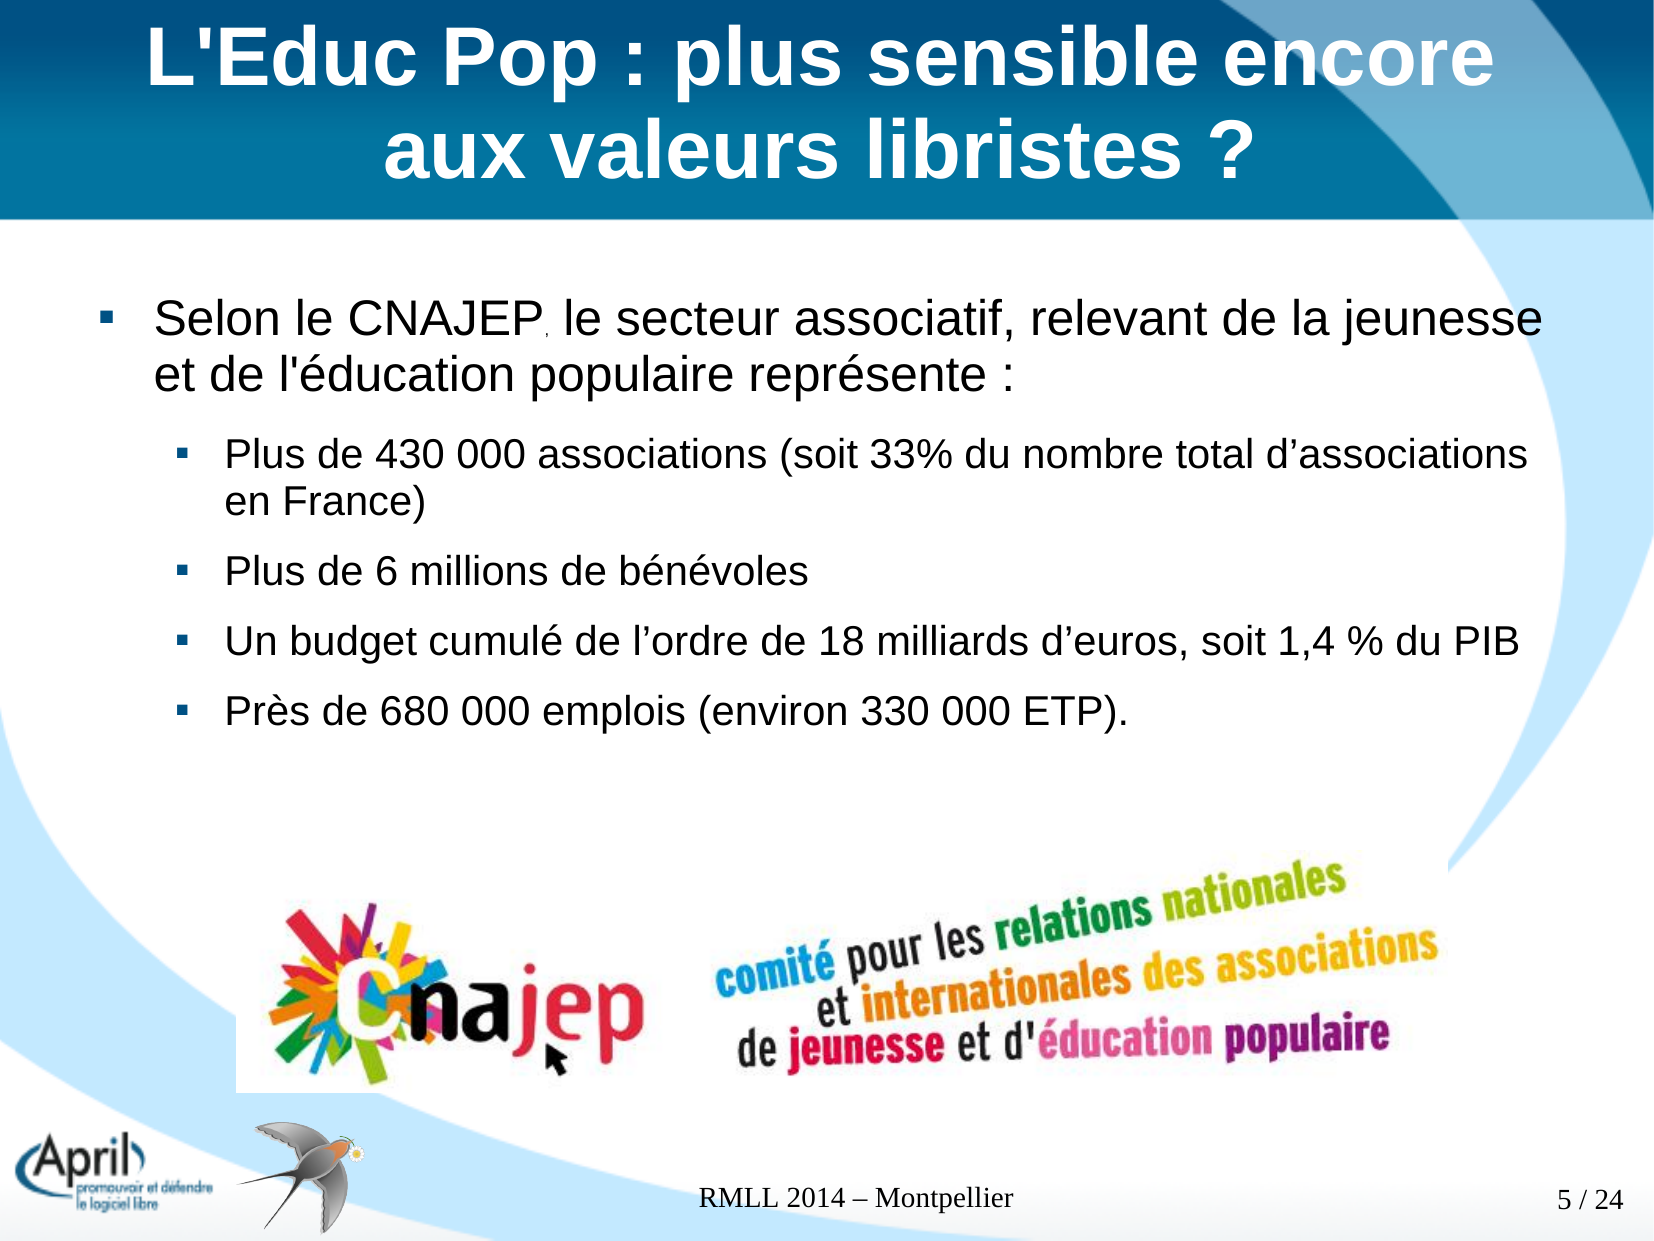

# L'Educ Pop : plus sensible encore aux valeurs libristes ?
Selon le CNAJEP, le secteur associatif, relevant de la jeunesse et de l'éducation populaire représente :
Plus de 430 000 associations (soit 33% du nombre total d’associations en France)
Plus de 6 millions de bénévoles
Un budget cumulé de l’ordre de 18 milliards d’euros, soit 1,4 % du PIB
Près de 680 000 emplois (environ 330 000 ETP).
5
L'informatique libre